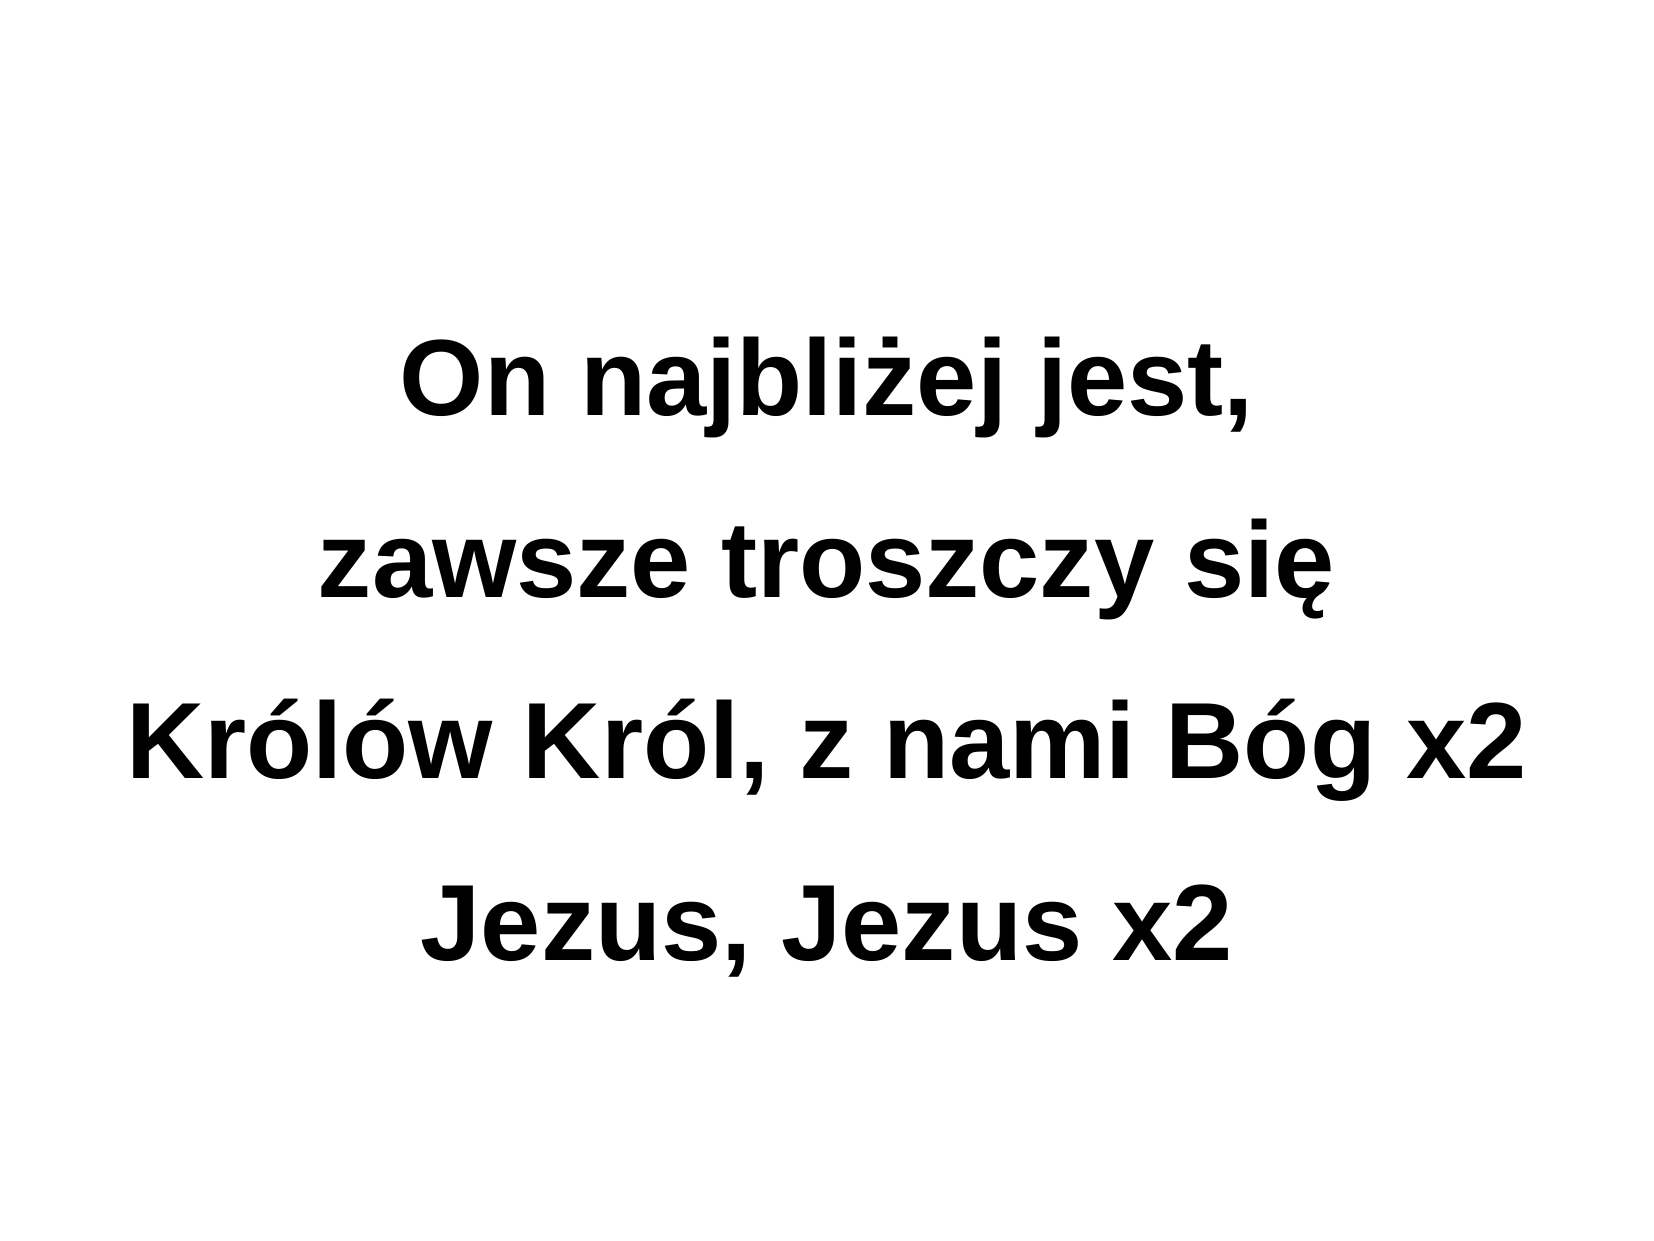

# On najbliżej jest,
zawsze troszczy się
Królów Król, z nami Bóg x2
Jezus, Jezus x2